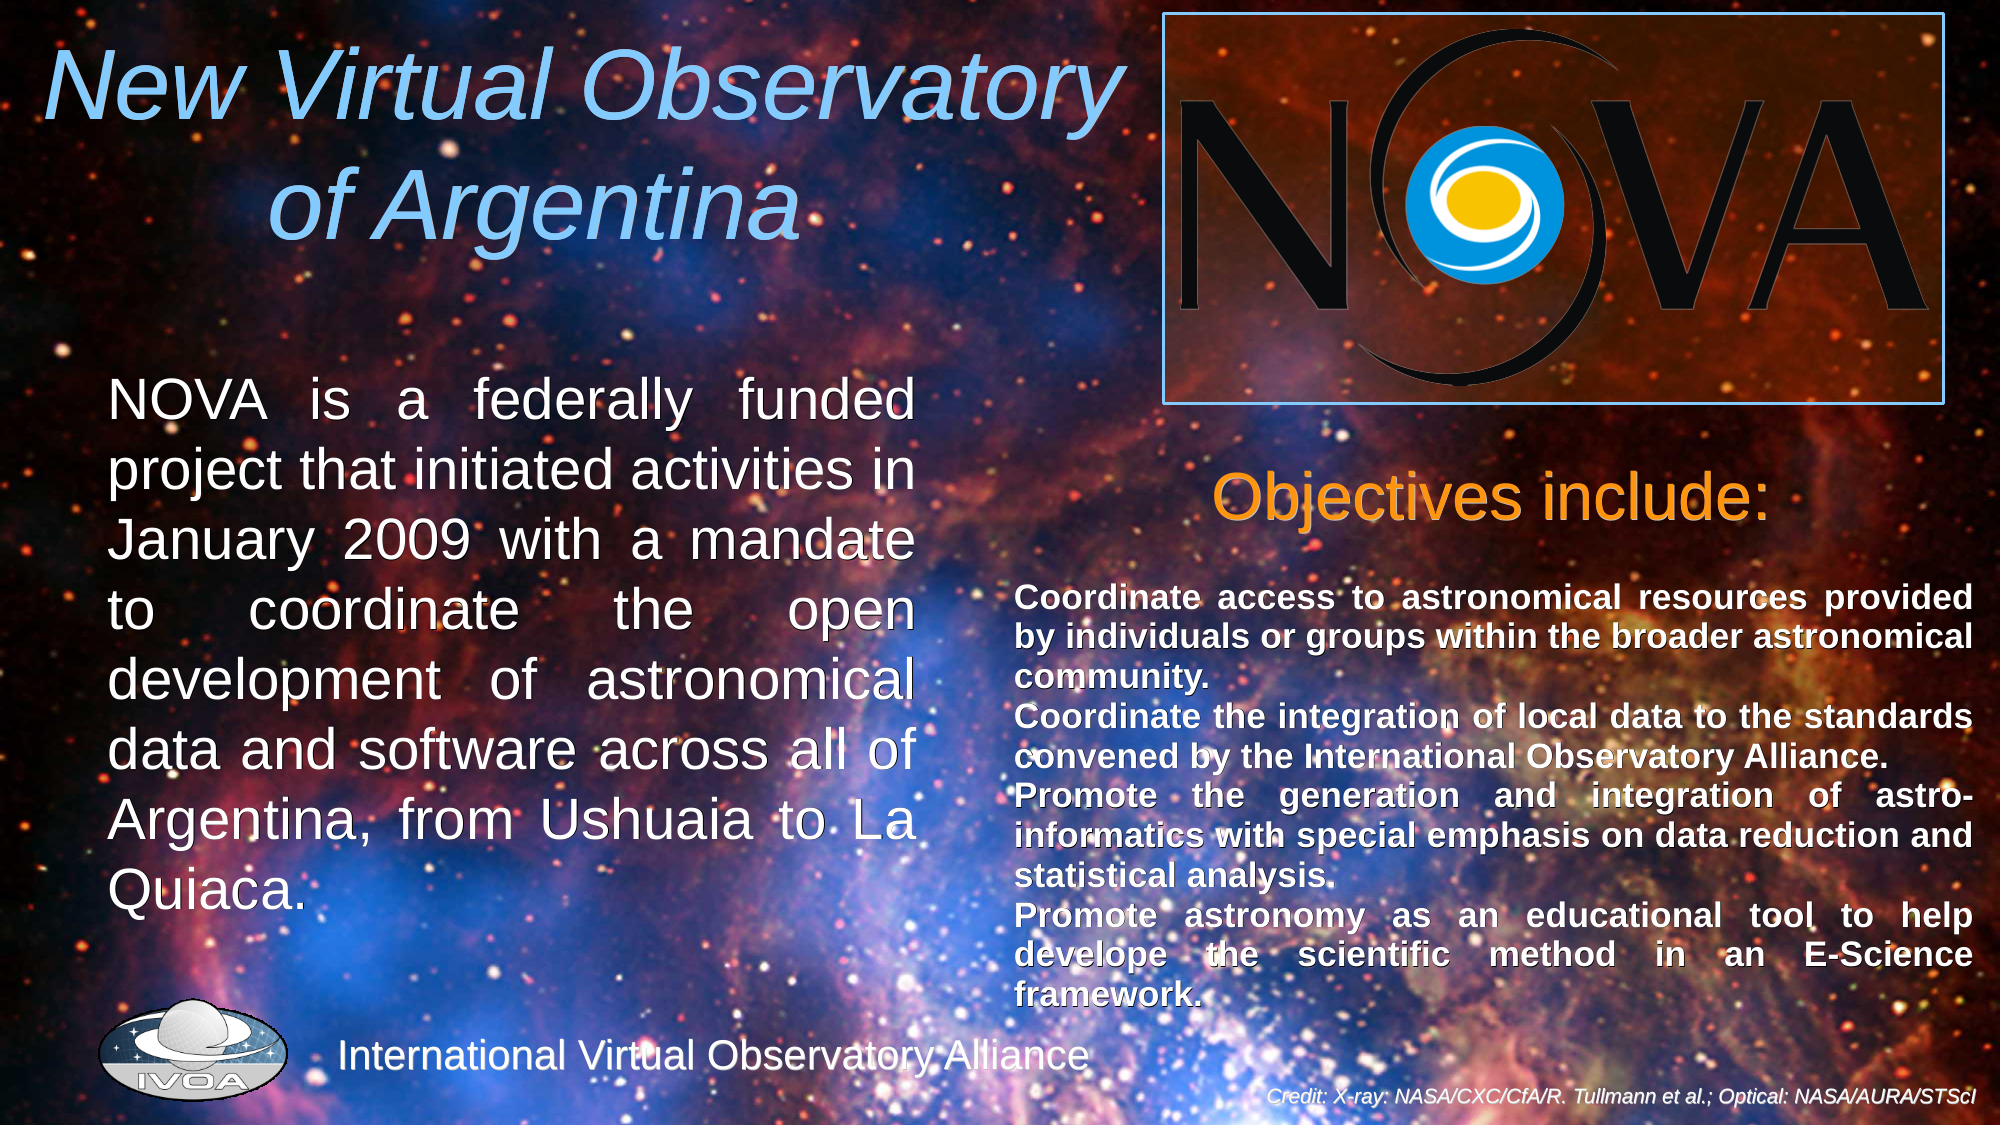

New Virtual Observatory
			of Argentina
NOVA is a federally funded project that initiated activities in January 2009 with a mandate to coordinate the open development of astronomical data and software across all of Argentina, from Ushuaia to La Quiaca.
		Objectives include:
Coordinate access to astronomical resources provided by individuals or groups within the broader astronomical community.
Coordinate the integration of local data to the standards convened by the International Observatory Alliance.
Promote the generation and integration of astro-informatics with special emphasis on data reduction and statistical analysis.
Promote astronomy as an educational tool to help develope the scientific method in an E-Science framework.
International Virtual Observatory Alliance
Credit: X-ray: NASA/CXC/CfA/R. Tullmann et al.; Optical: NASA/AURA/STScI